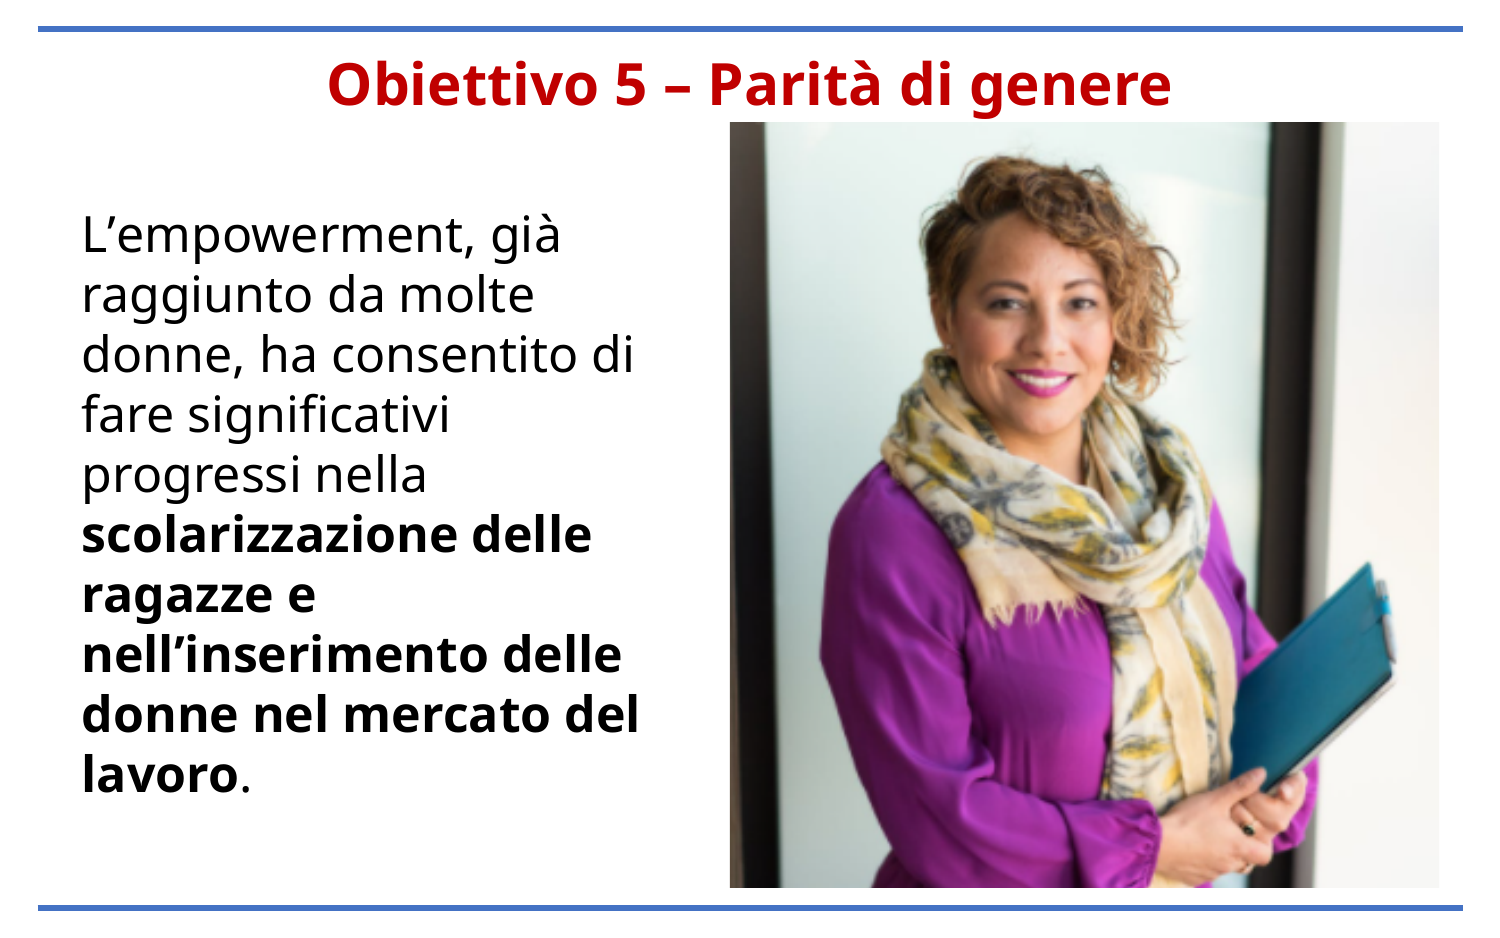

# Obiettivo 5 – Parità di genere
L’empowerment, già raggiunto da molte donne, ha consentito di fare significativi progressi nella scolarizzazione delle ragazze e nell’inserimento delle donne nel mercato del lavoro.